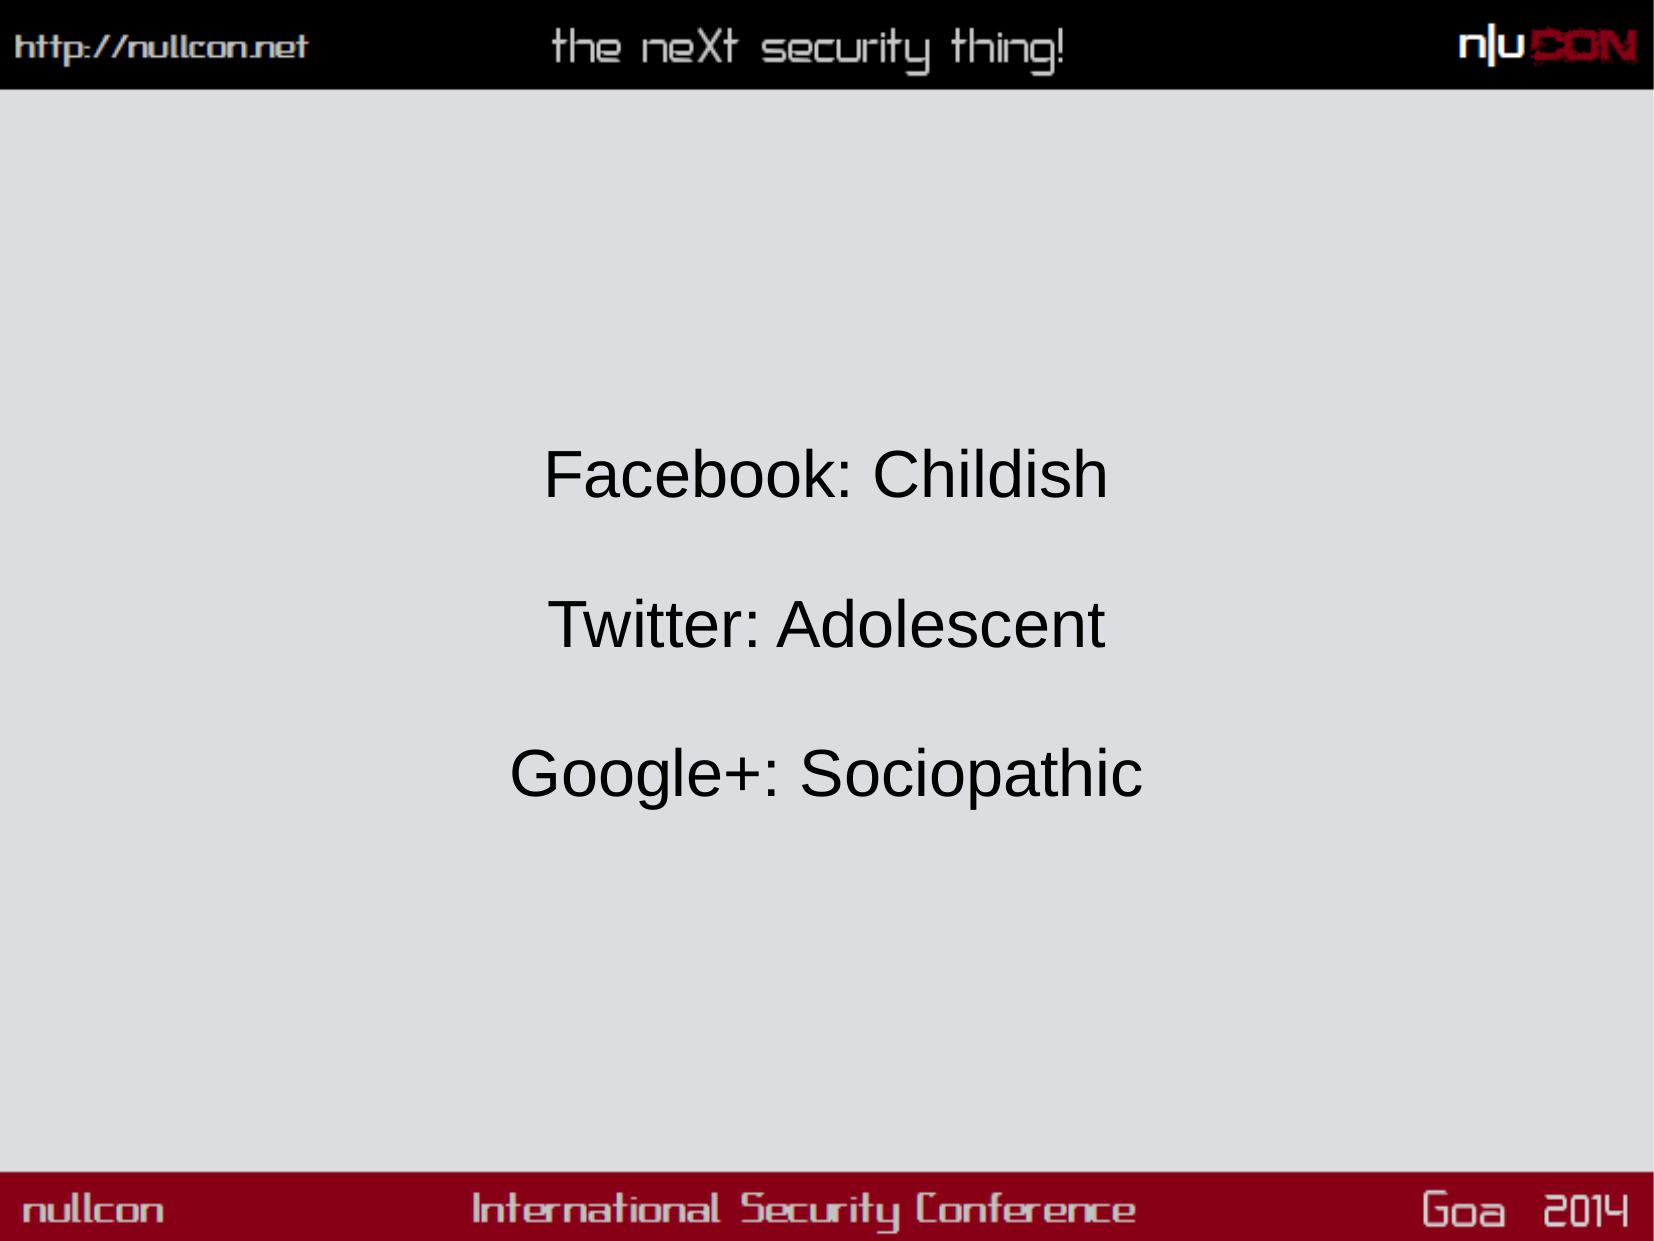

# Facebook: Childish
Twitter: Adolescent
Google+: Sociopathic